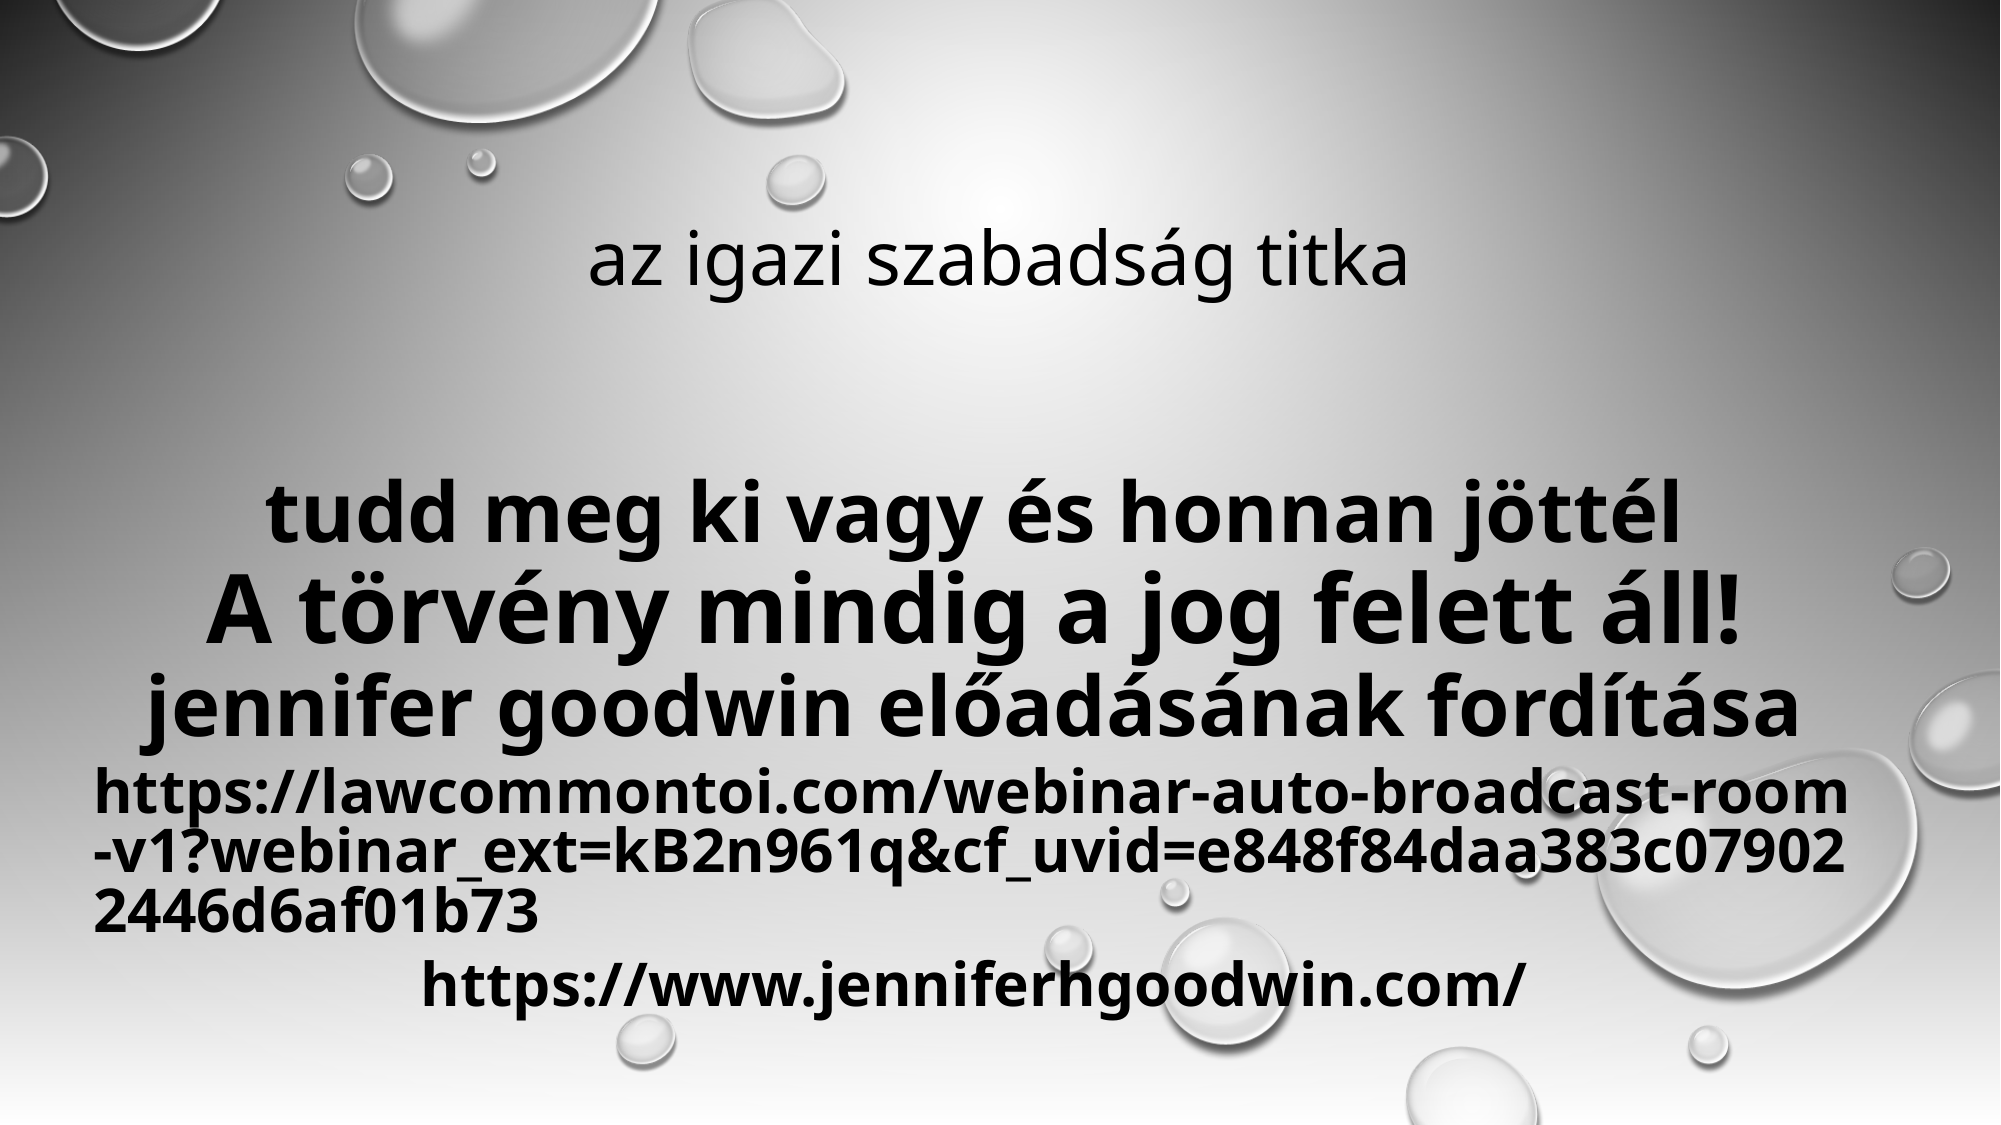

# az igazi szabadság titka
tudd meg ki vagy és honnan jöttél
A törvény mindig a jog felett áll!
jennifer goodwin előadásának fordítása
https://lawcommontoi.com/webinar-auto-broadcast-room-v1?webinar_ext=kB2n961q&cf_uvid=e848f84daa383c079022446d6af01b73
 https://www.jenniferhgoodwin.com/